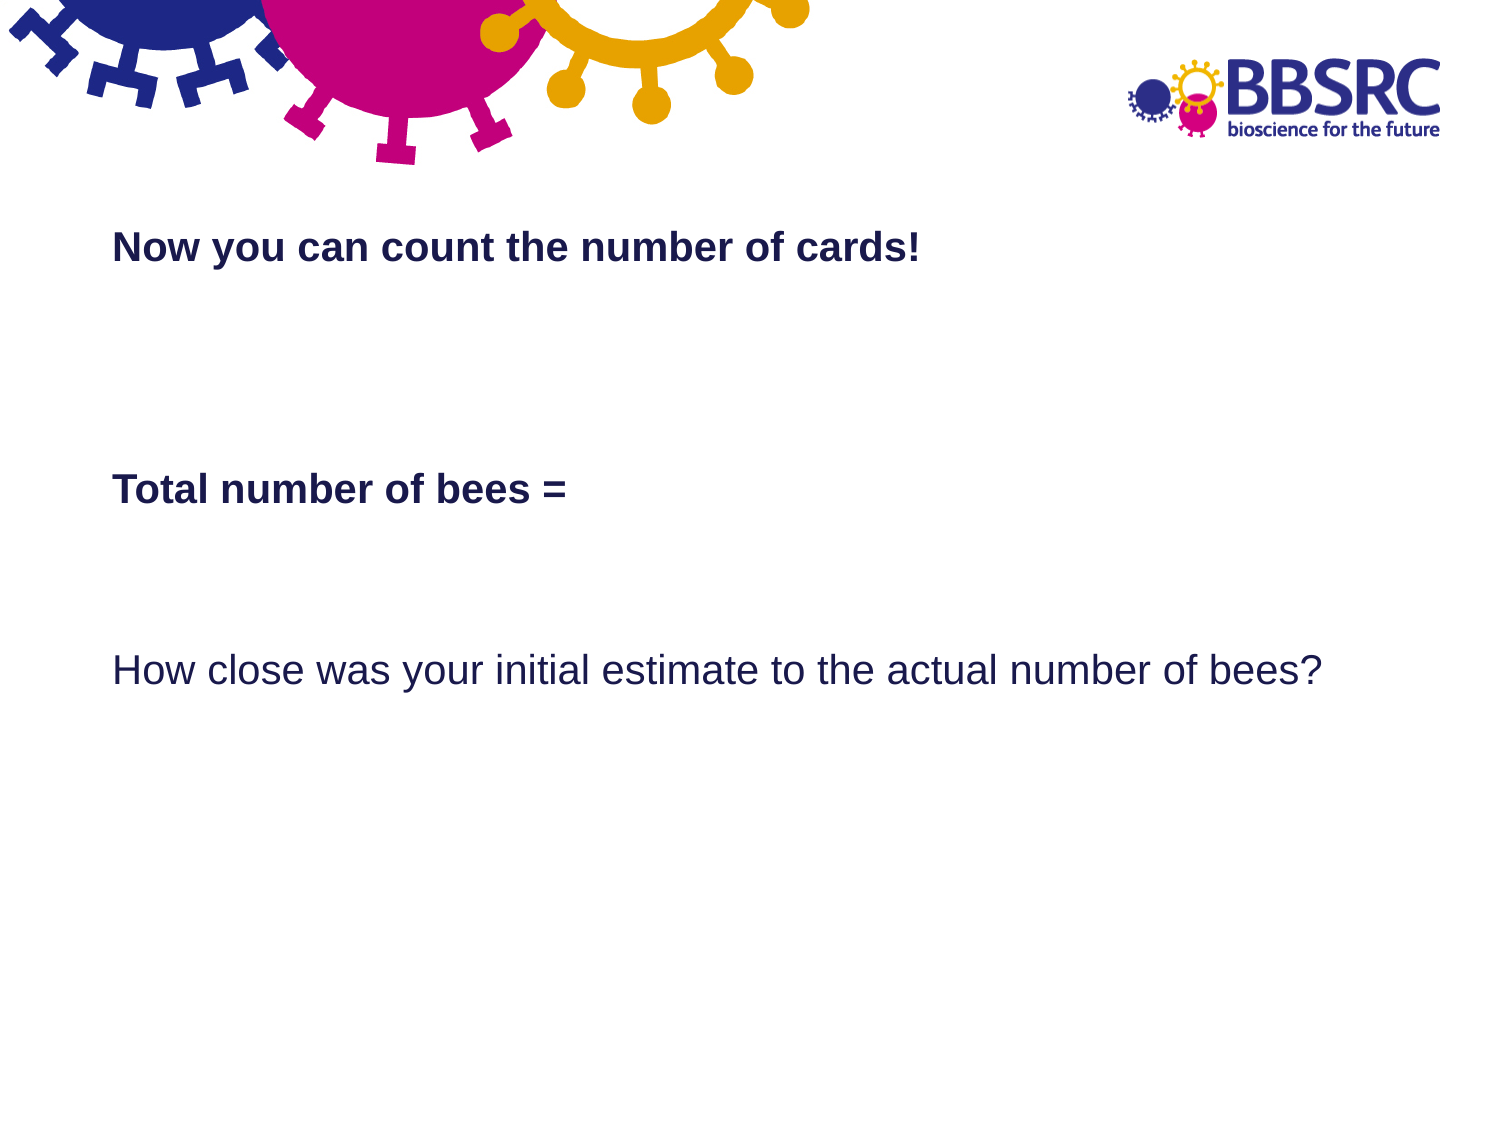

# Now you can count the number of cards!
Total number of bees =
How close was your initial estimate to the actual number of bees?